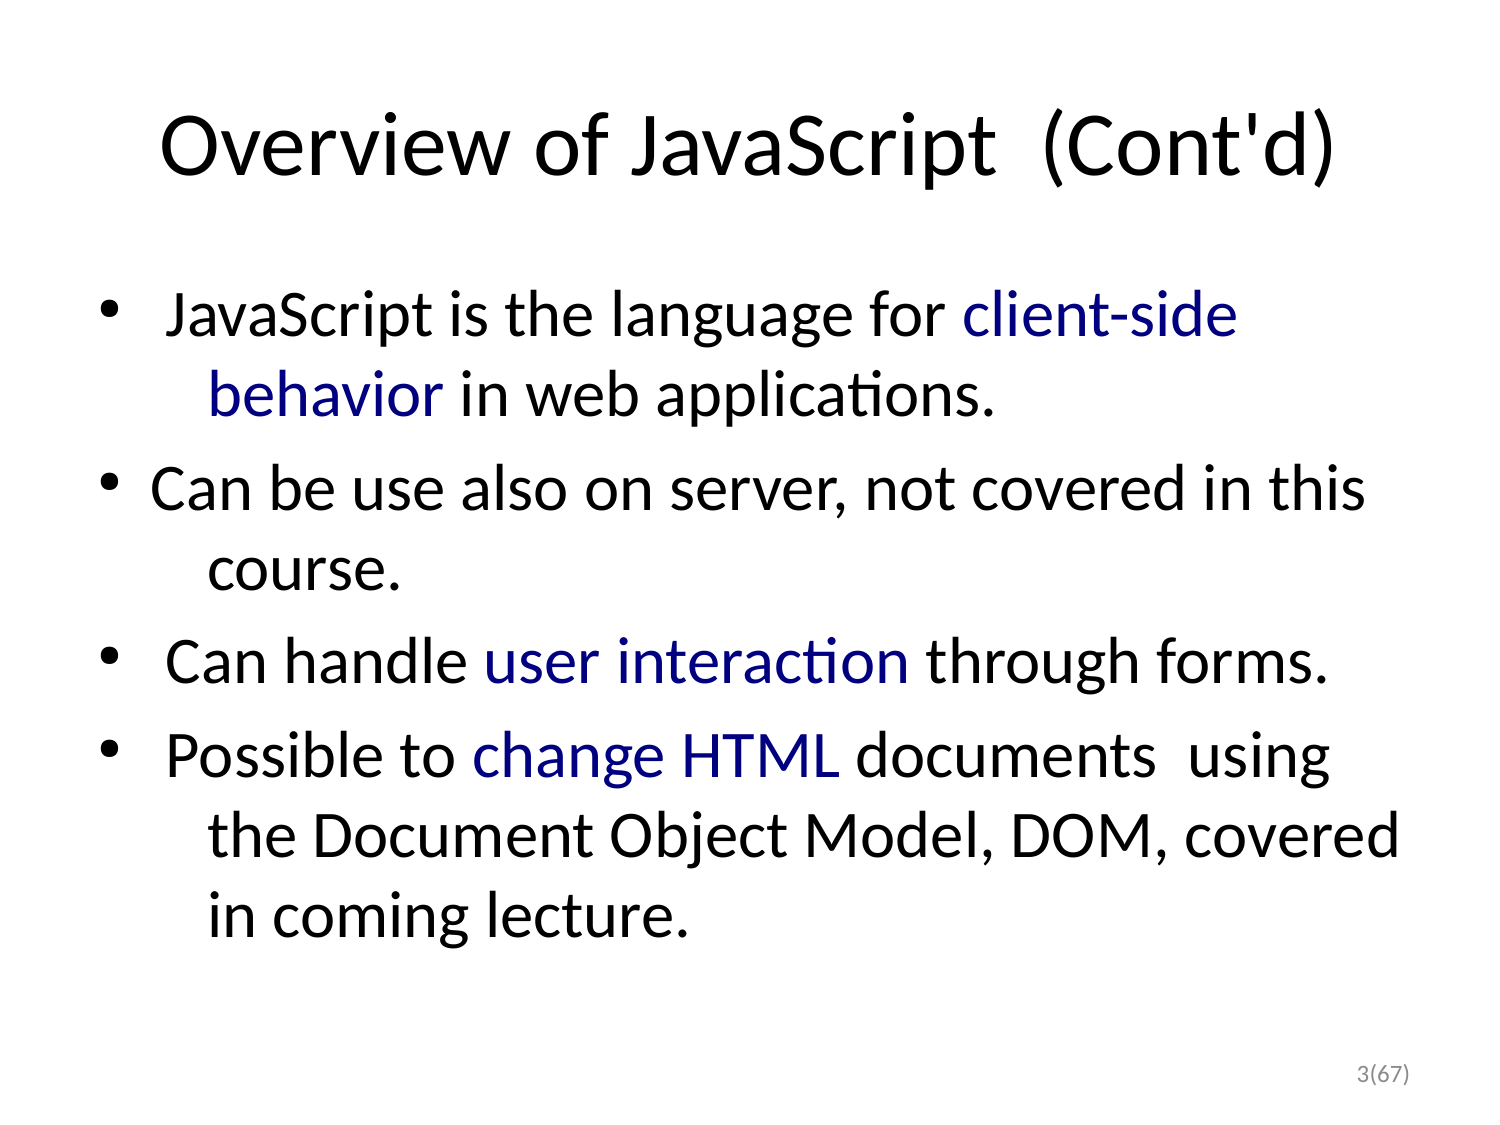

# Overview of JavaScript (Cont'd)
 JavaScript is the language for client-side behavior in web applications.
Can be use also on server, not covered in this course.
 Can handle user interaction through forms.
 Possible to change HTML documents using the Document Object Model, DOM, covered in coming lecture.
3